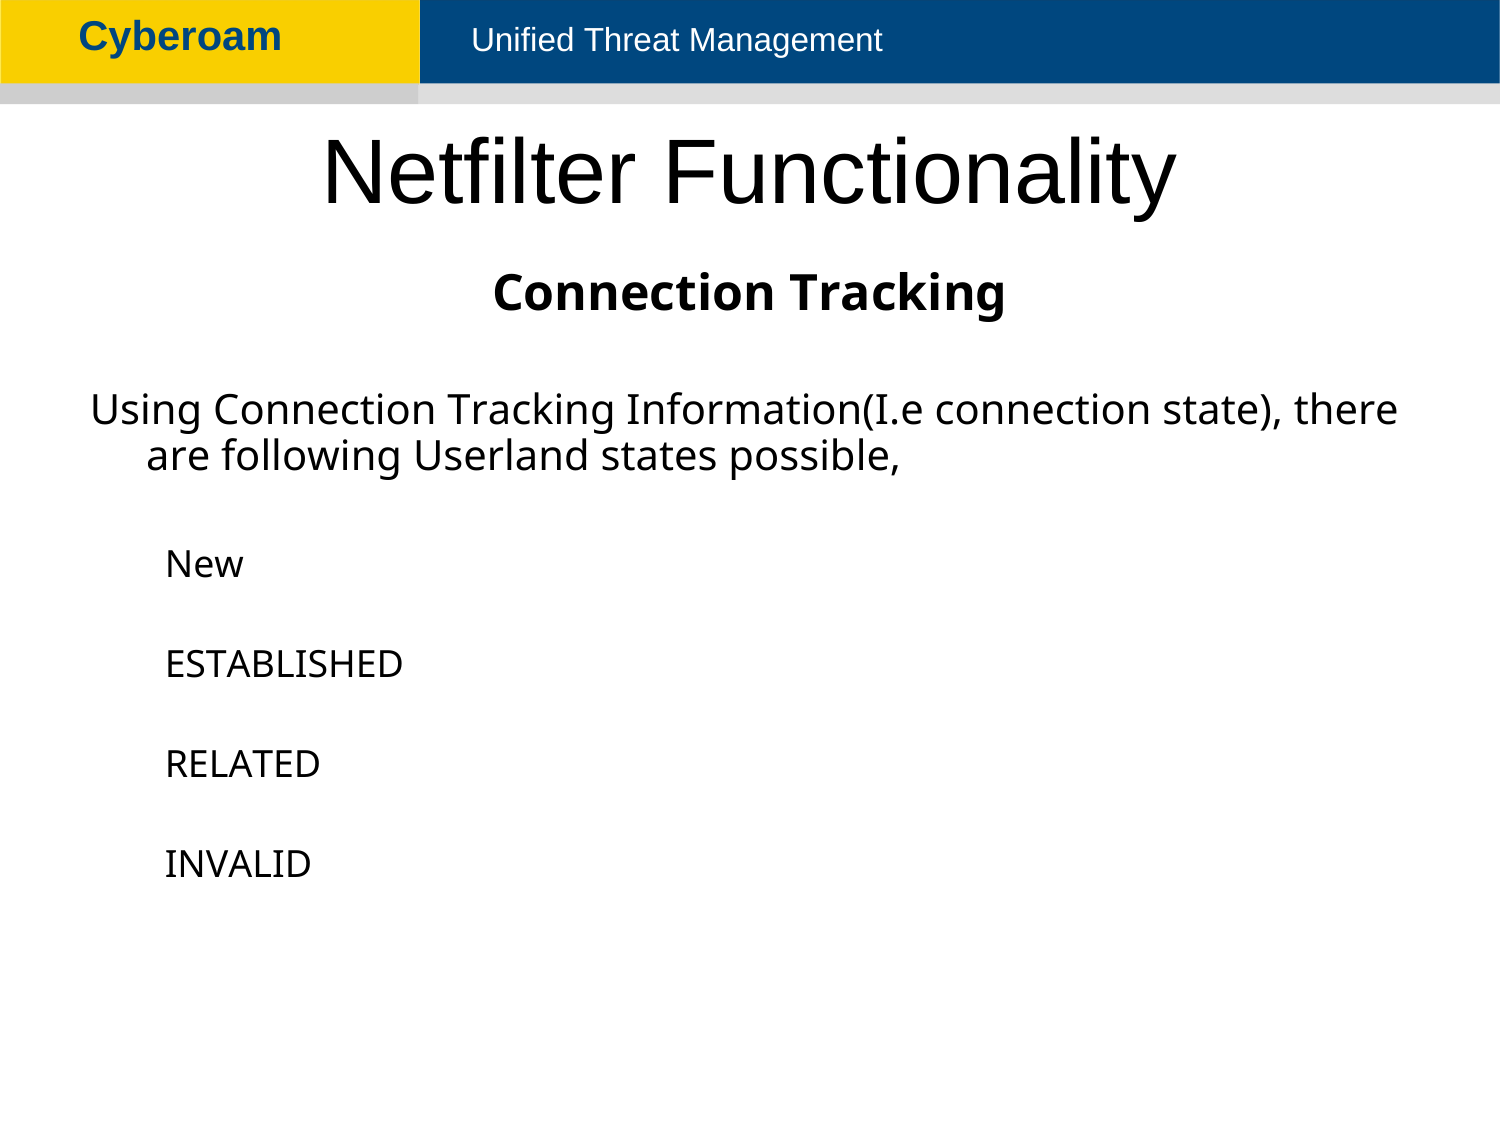

# Netfilter Functionality
Connection Tracking
Using Connection Tracking Information(I.e connection state), there are following Userland states possible,
New
ESTABLISHED
RELATED
INVALID